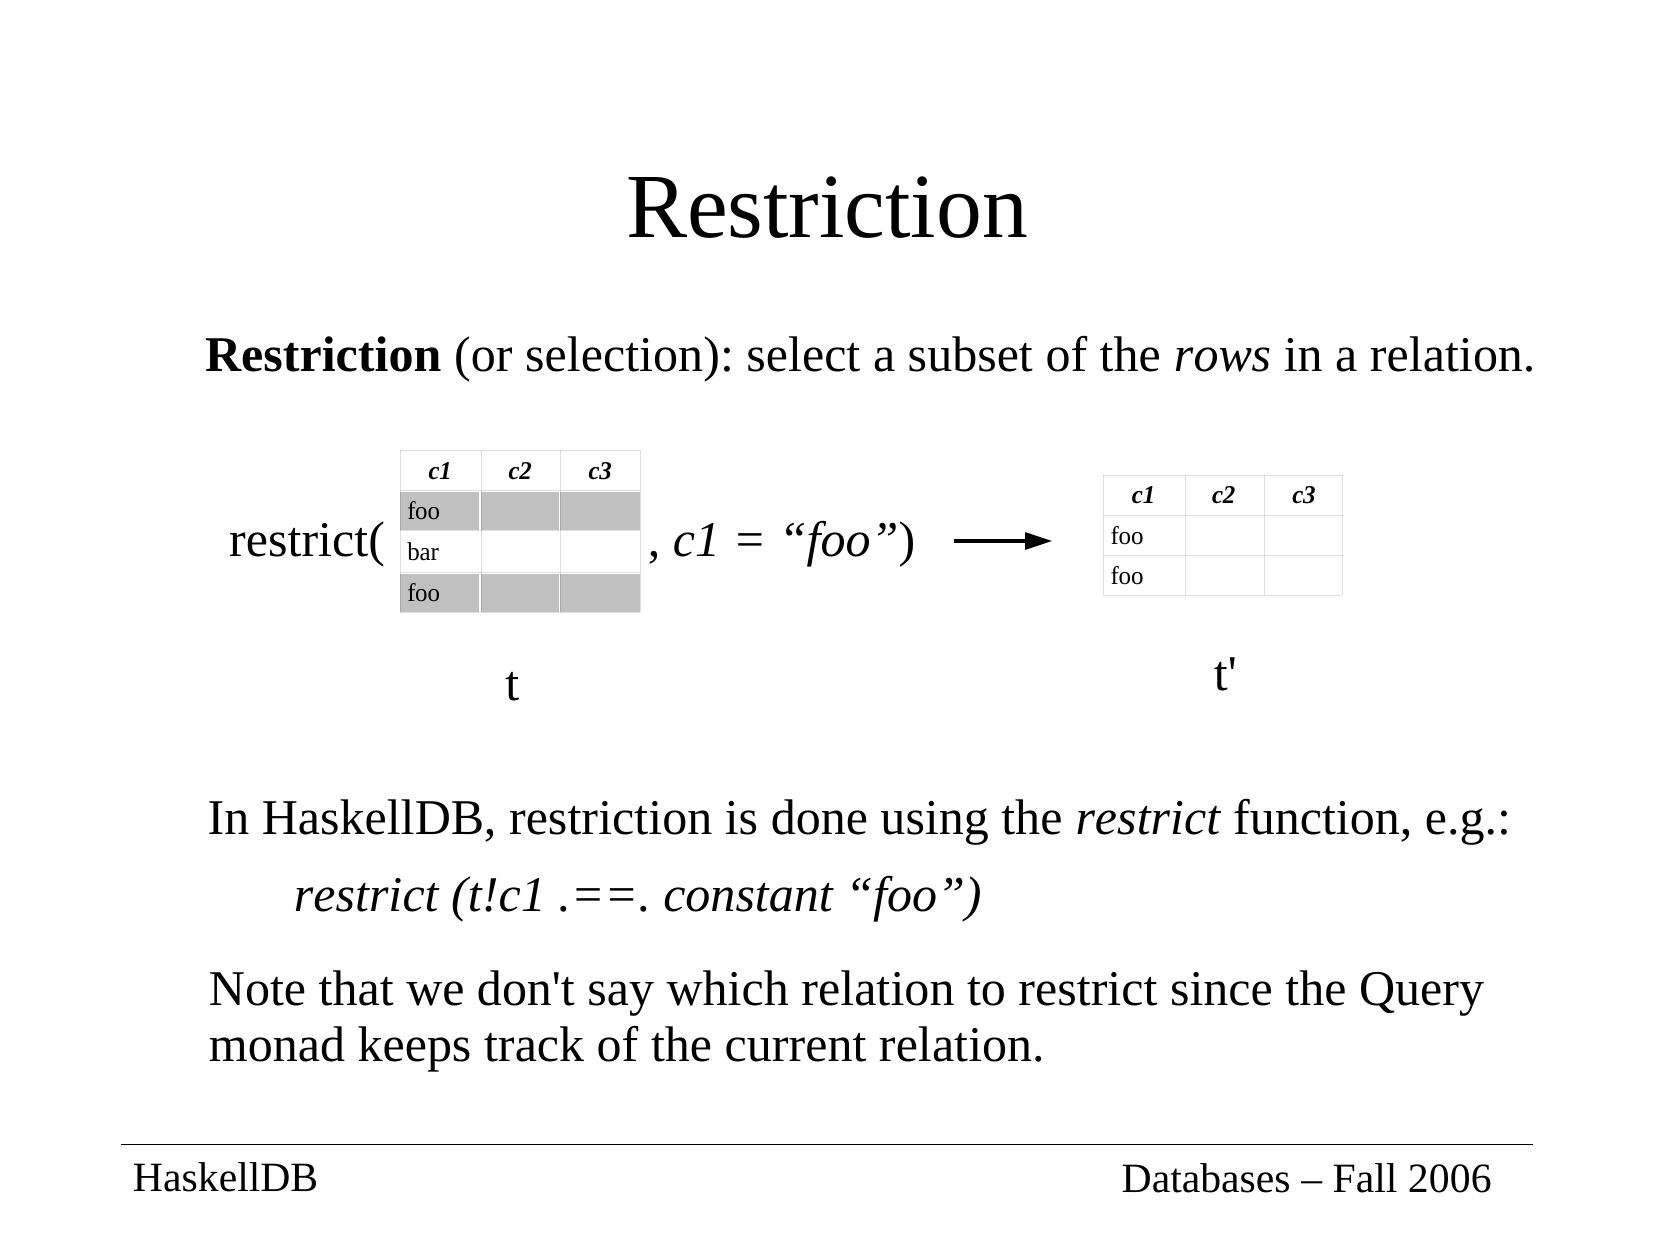

# Restriction
Restriction (or selection): select a subset of the rows in a relation.
restrict( , c1 = “foo”)
t'
t
In HaskellDB, restriction is done using the restrict function, e.g.:
restrict (t!c1 .==. constant “foo”)
Note that we don't say which relation to restrict since the Query
monad keeps track of the current relation.